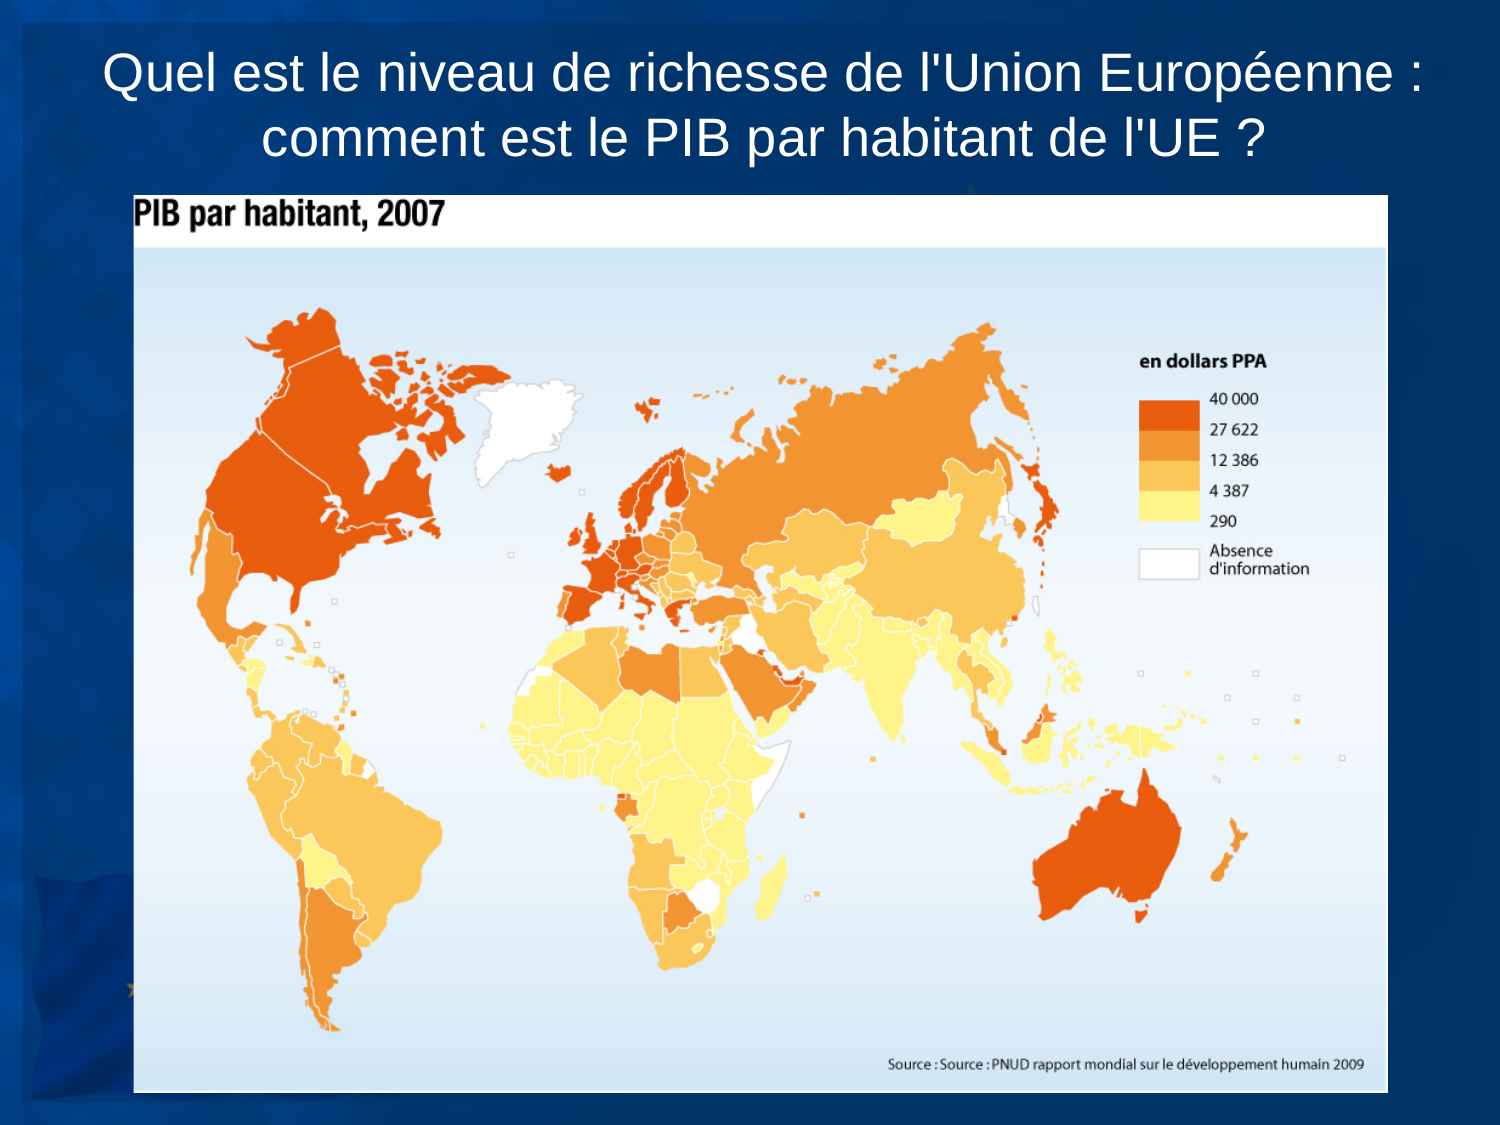

Quel est le niveau de richesse de l'Union Européenne : comment est le PIB par habitant de l'UE ?